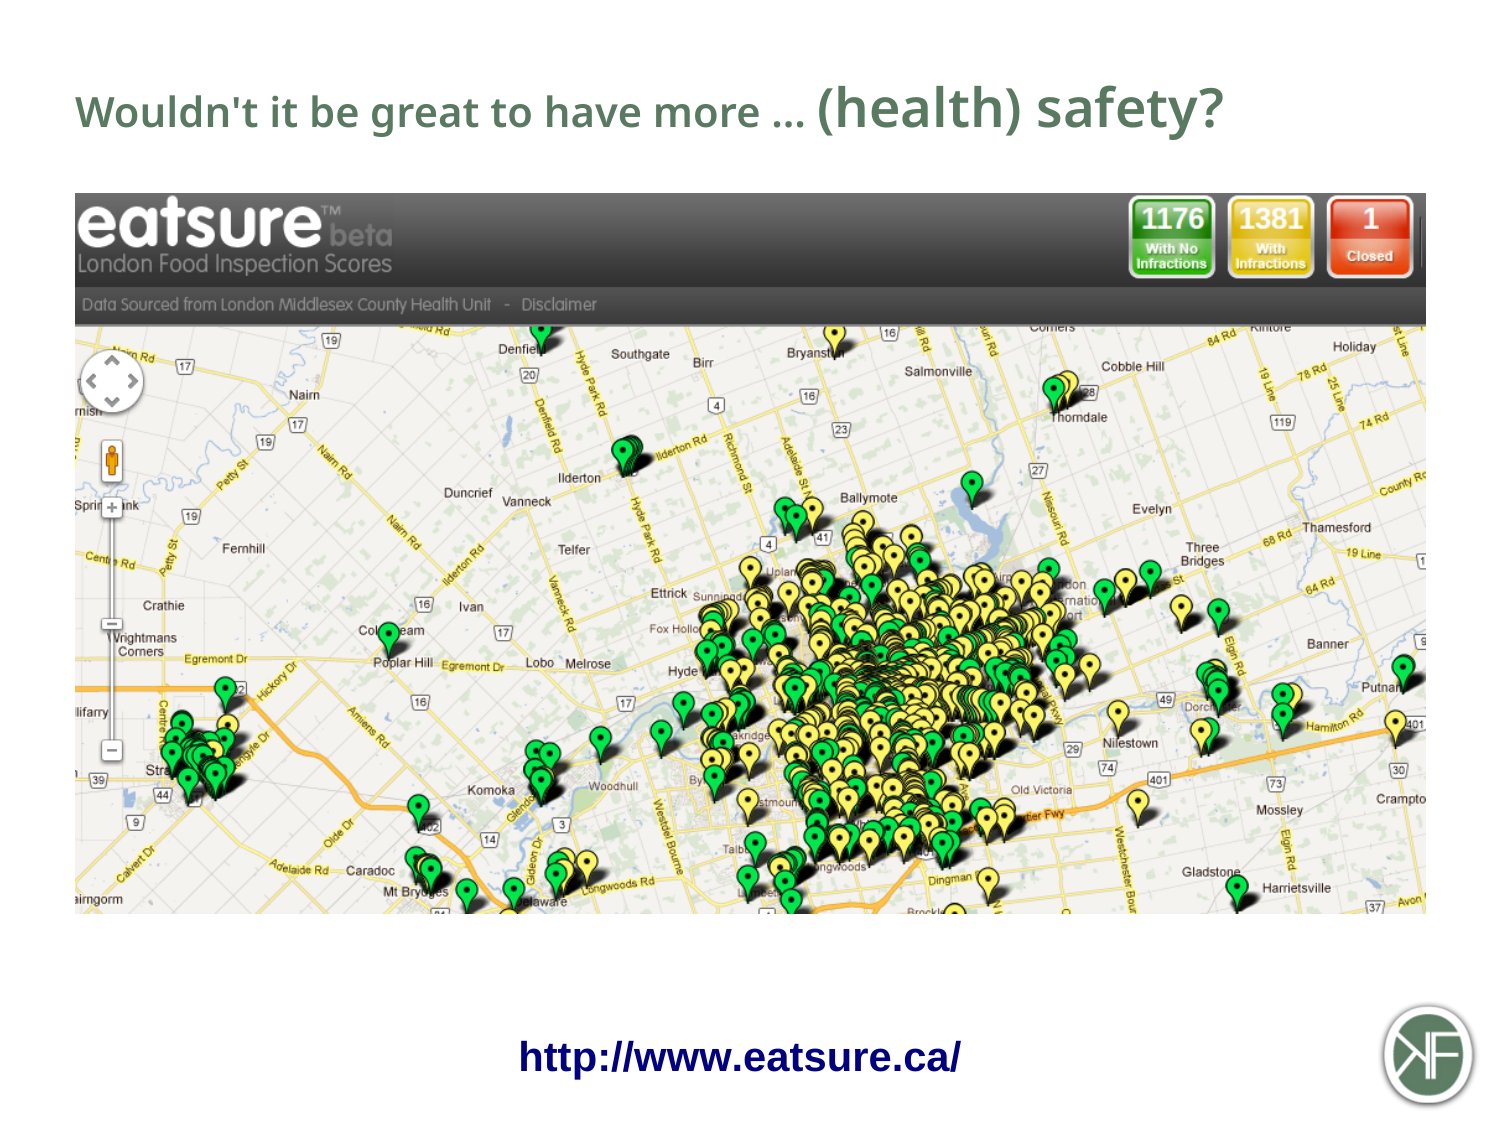

# Wouldn't it be great to have more … (health) safety?
http://www.eatsure.ca/